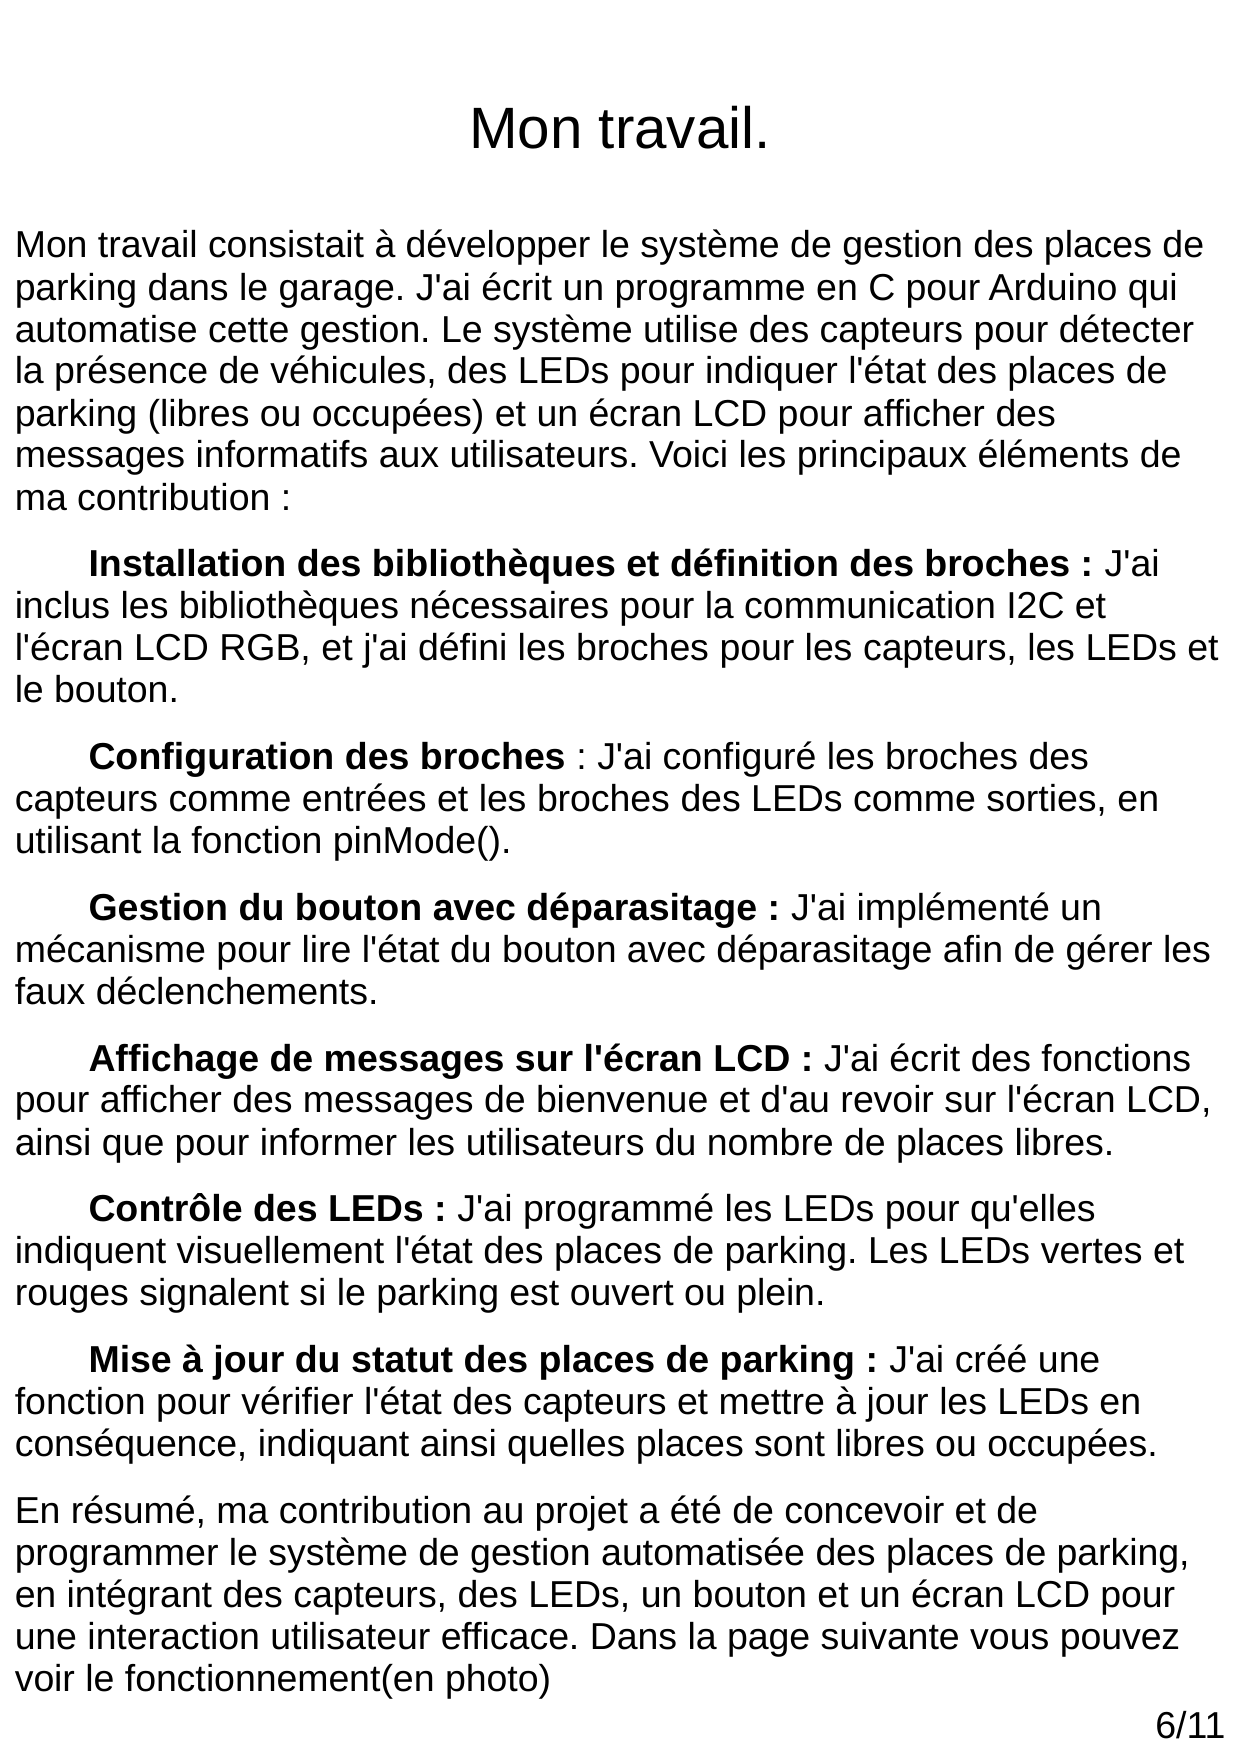

# Mon travail.
Mon travail consistait à développer le système de gestion des places de parking dans le garage. J'ai écrit un programme en C pour Arduino qui automatise cette gestion. Le système utilise des capteurs pour détecter la présence de véhicules, des LEDs pour indiquer l'état des places de parking (libres ou occupées) et un écran LCD pour afficher des messages informatifs aux utilisateurs. Voici les principaux éléments de ma contribution :
	Installation des bibliothèques et définition des broches : J'ai inclus les bibliothèques nécessaires pour la communication I2C et l'écran LCD RGB, et j'ai défini les broches pour les capteurs, les LEDs et le bouton.
	Configuration des broches : J'ai configuré les broches des capteurs comme entrées et les broches des LEDs comme sorties, en utilisant la fonction pinMode().
	Gestion du bouton avec déparasitage : J'ai implémenté un mécanisme pour lire l'état du bouton avec déparasitage afin de gérer les faux déclenchements.
	Affichage de messages sur l'écran LCD : J'ai écrit des fonctions pour afficher des messages de bienvenue et d'au revoir sur l'écran LCD, ainsi que pour informer les utilisateurs du nombre de places libres.
	Contrôle des LEDs : J'ai programmé les LEDs pour qu'elles indiquent visuellement l'état des places de parking. Les LEDs vertes et rouges signalent si le parking est ouvert ou plein.
	Mise à jour du statut des places de parking : J'ai créé une fonction pour vérifier l'état des capteurs et mettre à jour les LEDs en conséquence, indiquant ainsi quelles places sont libres ou occupées.
En résumé, ma contribution au projet a été de concevoir et de programmer le système de gestion automatisée des places de parking, en intégrant des capteurs, des LEDs, un bouton et un écran LCD pour une interaction utilisateur efficace. Dans la page suivante vous pouvez voir le fonctionnement(en photo)
6/11